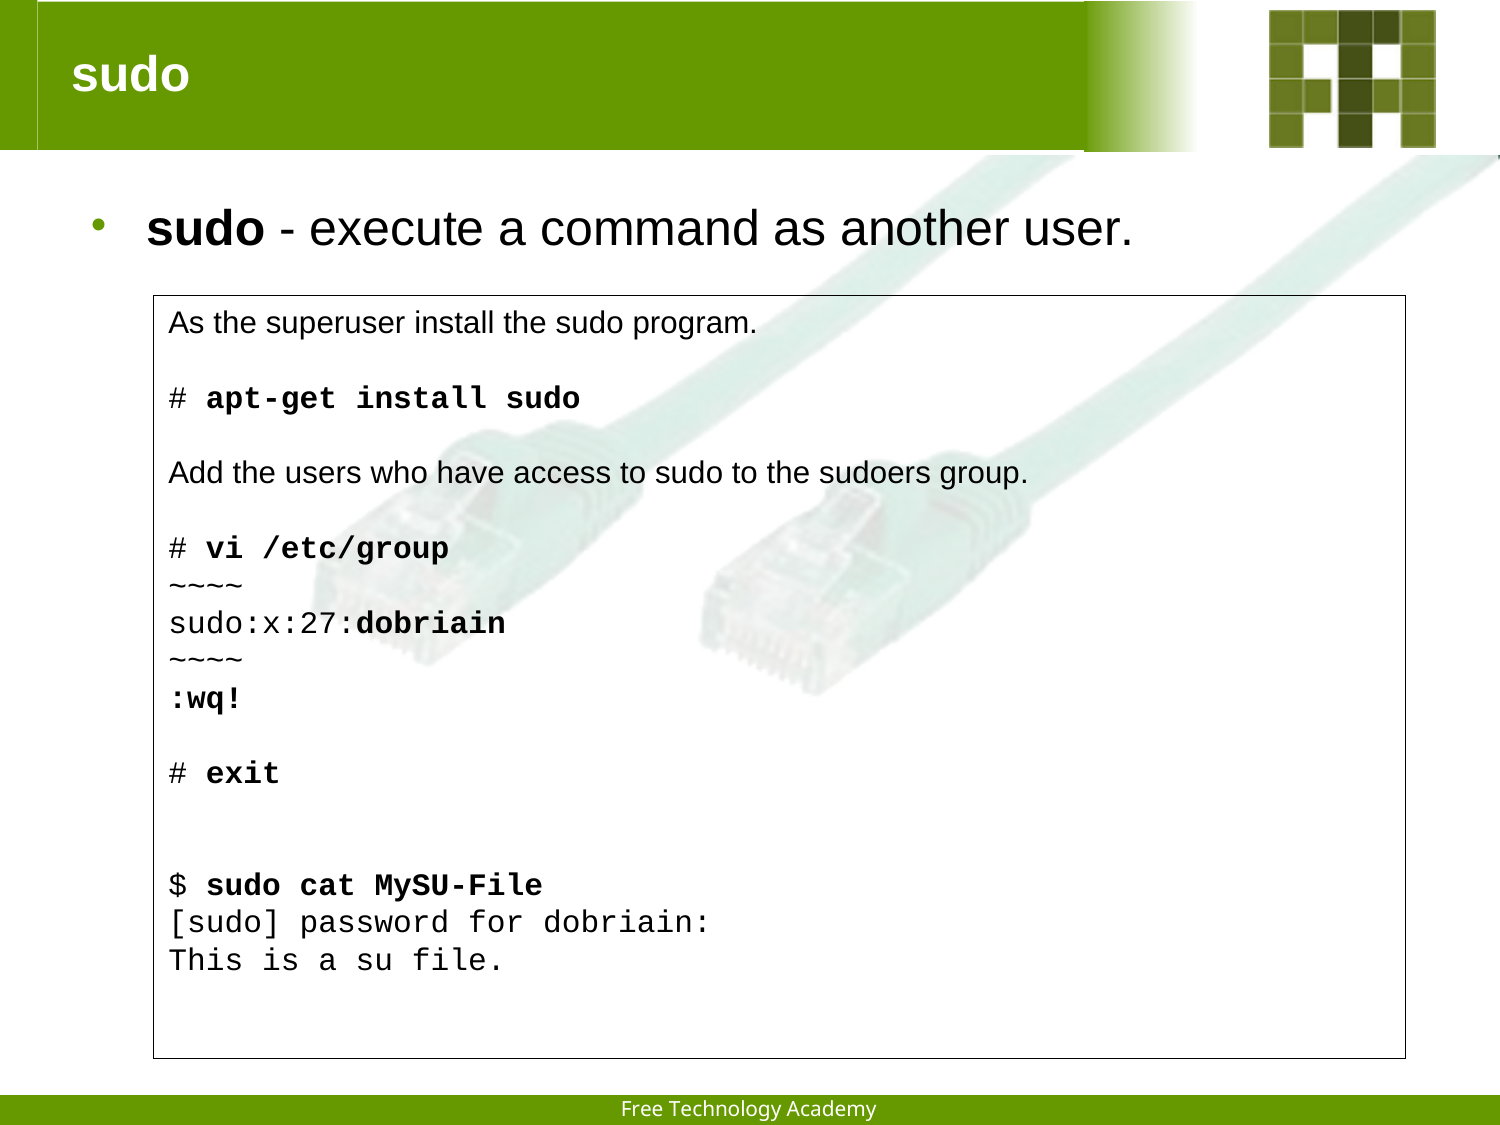

# sudo
sudo - execute a command as another user.
As the superuser install the sudo program.
# apt-get install sudo
Add the users who have access to sudo to the sudoers group.
# vi /etc/group
~~~~
sudo:x:27:dobriain
~~~~
:wq!
# exit
$ sudo cat MySU-File
[sudo] password for dobriain:
This is a su file.